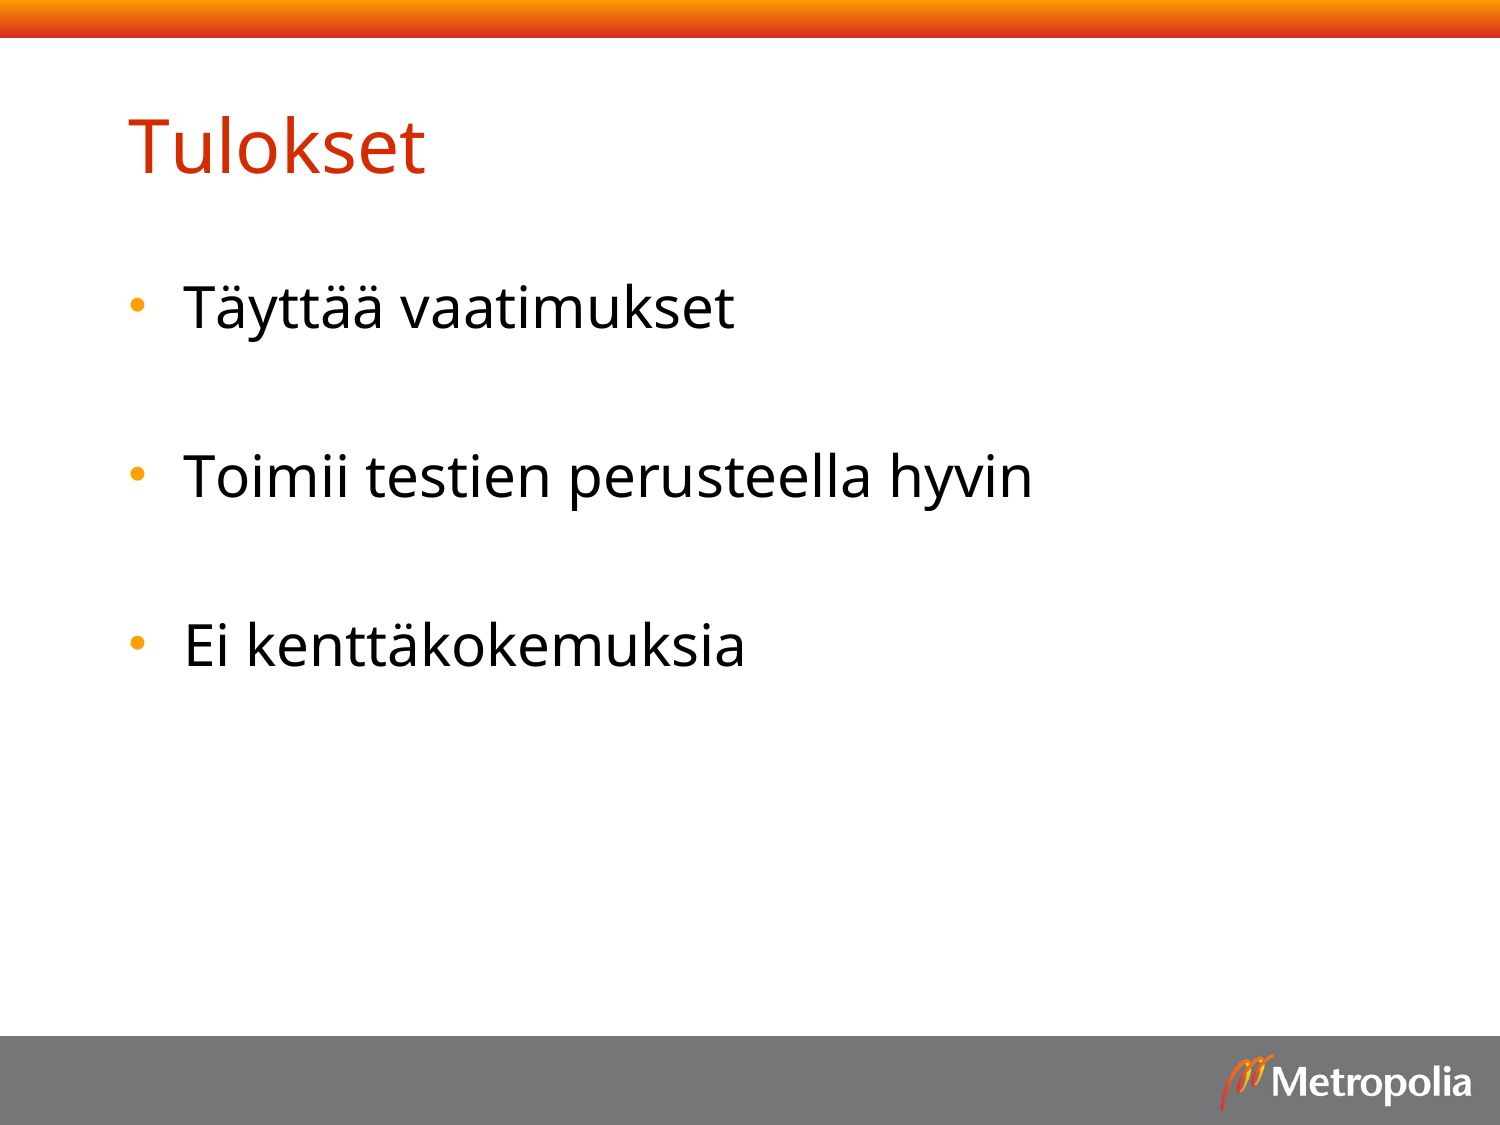

# Tulokset
Täyttää vaatimukset
Toimii testien perusteella hyvin
Ei kenttäkokemuksia